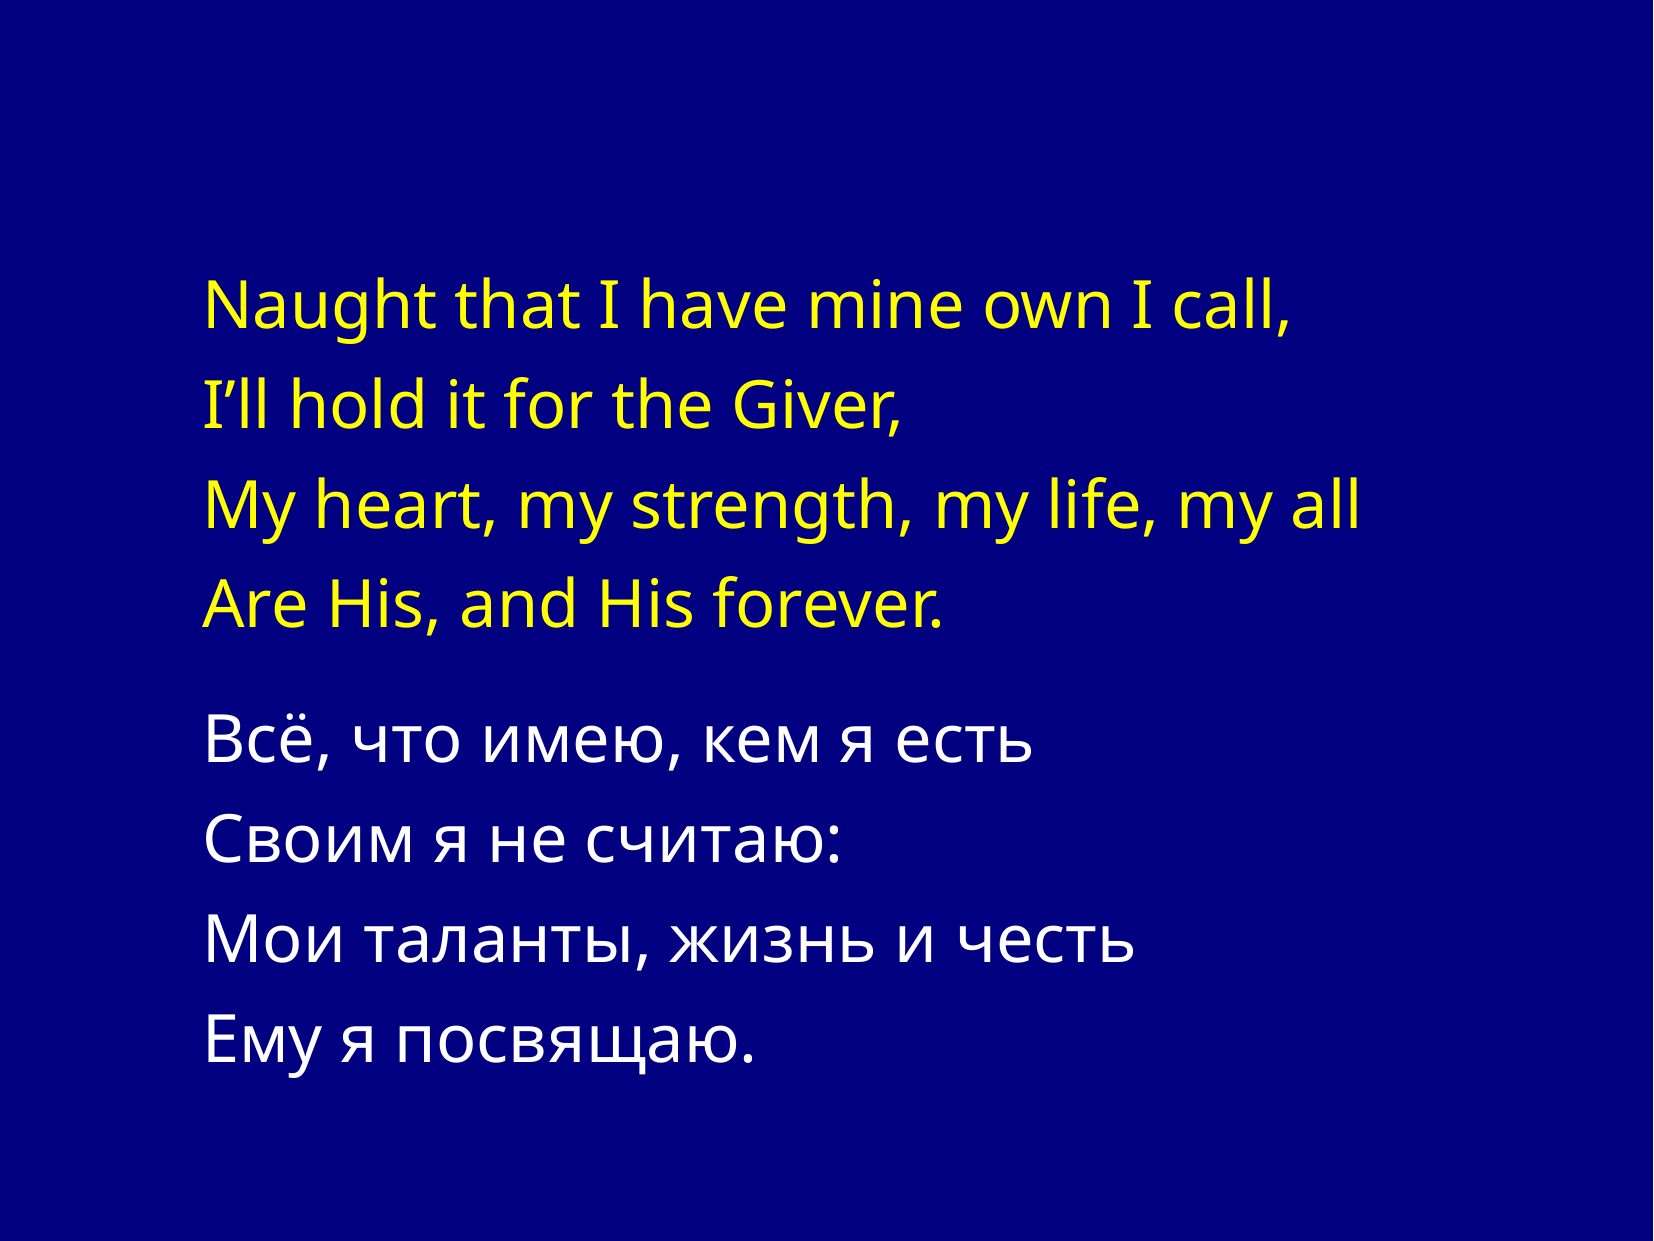

Naught that I have mine own I call,
	I’ll hold it for the Giver,
	My heart, my strength, my life, my all
	Are His, and His forever.
	Всё, что имею, кем я есть
	Своим я не считаю:
	Мои таланты, жизнь и честь
	Ему я посвящаю.